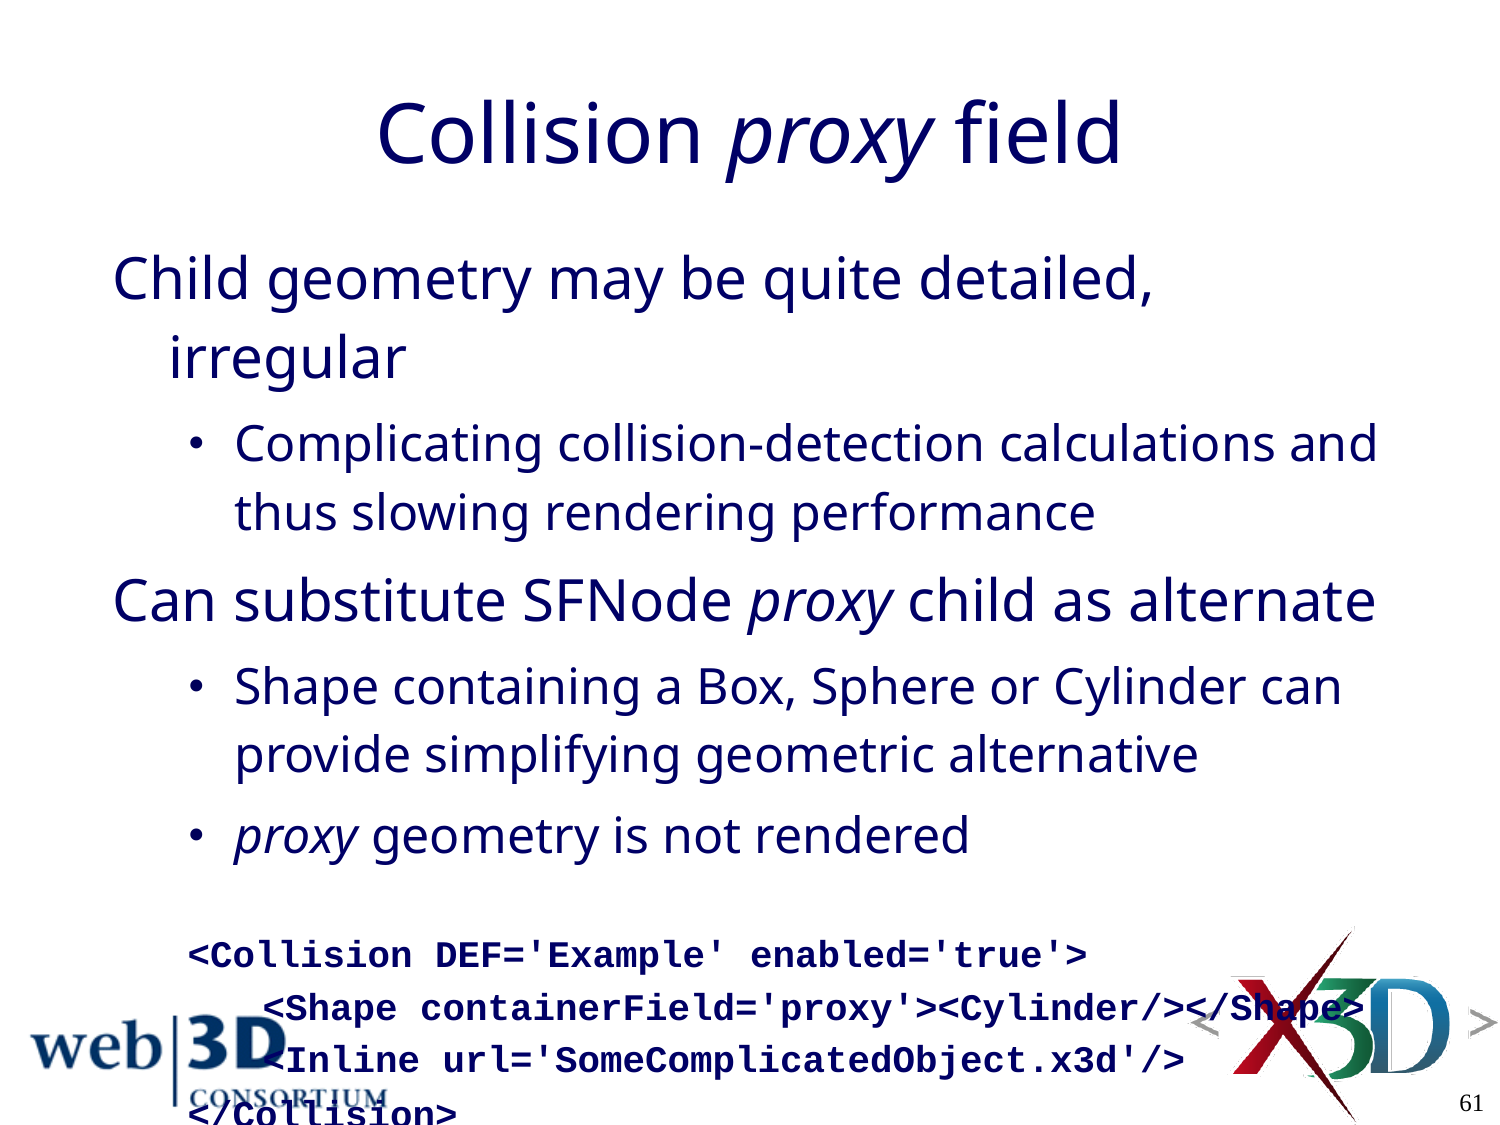

# Collision proxy field
Child geometry may be quite detailed, irregular
Complicating collision-detection calculations and thus slowing rendering performance
Can substitute SFNode proxy child as alternate
Shape containing a Box, Sphere or Cylinder can provide simplifying geometric alternative
proxy geometry is not rendered
<Collision DEF='Example' enabled='true'>
<Shape containerField='proxy'><Cylinder/></Shape>
<Inline url='SomeComplicatedObject.x3d'/>
</Collision>